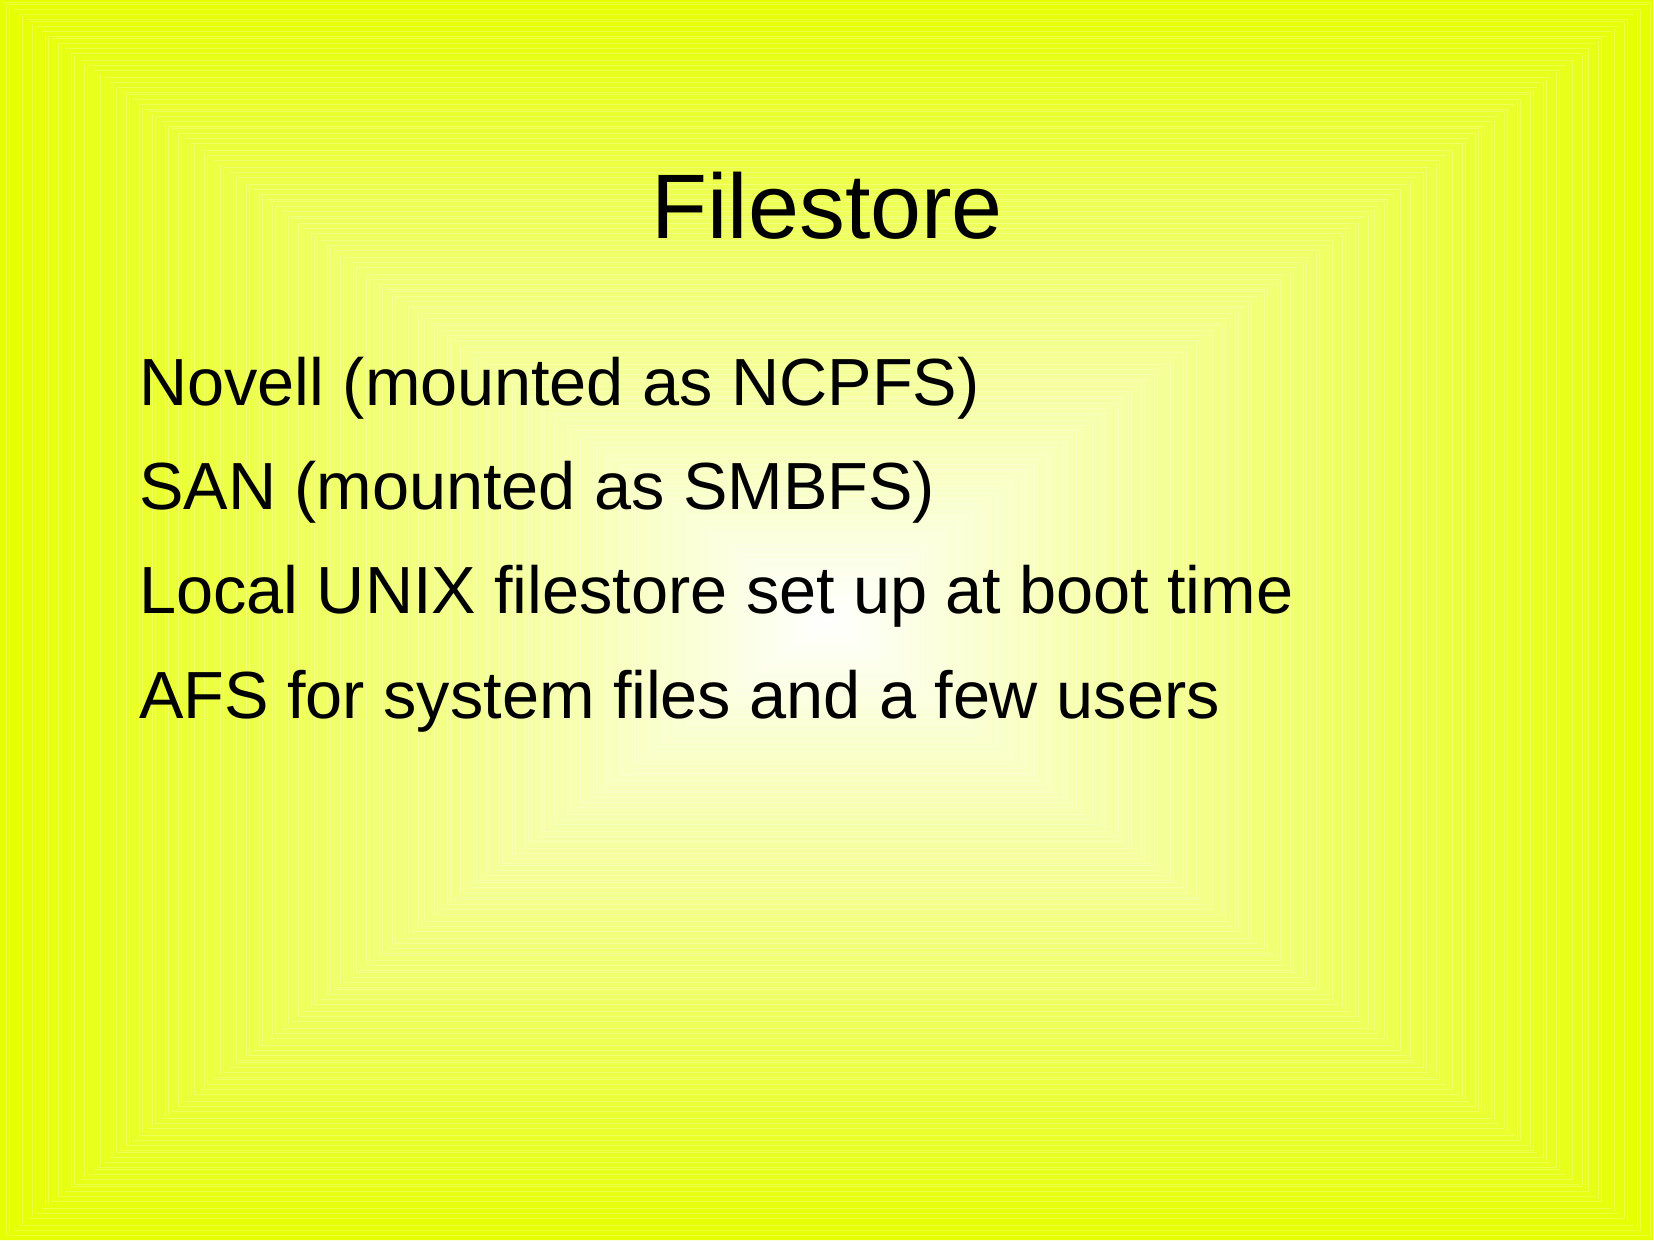

# Filestore
Novell (mounted as NCPFS)
SAN (mounted as SMBFS)
Local UNIX filestore set up at boot time
AFS for system files and a few users